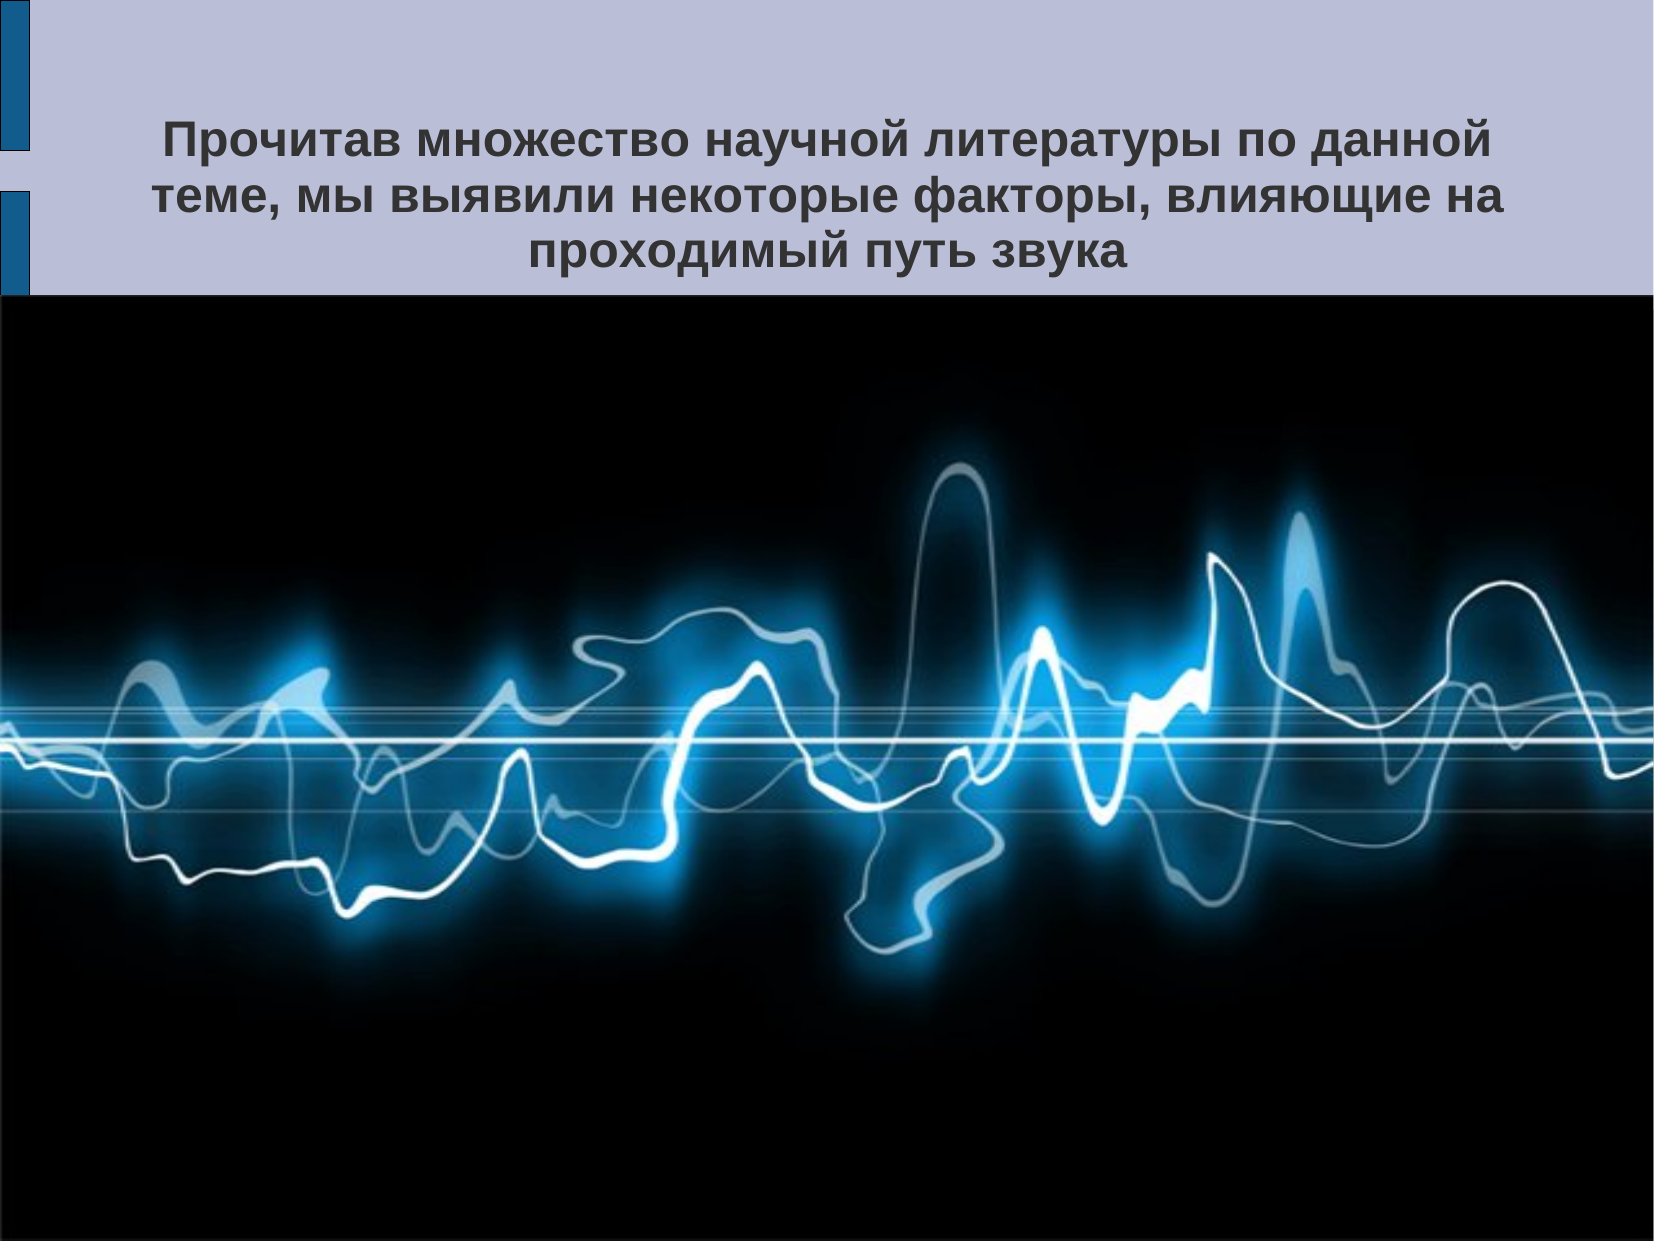

# Прочитав множество научной литературы по данной теме, мы выявили некоторые факторы, влияющие на проходимый путь звука